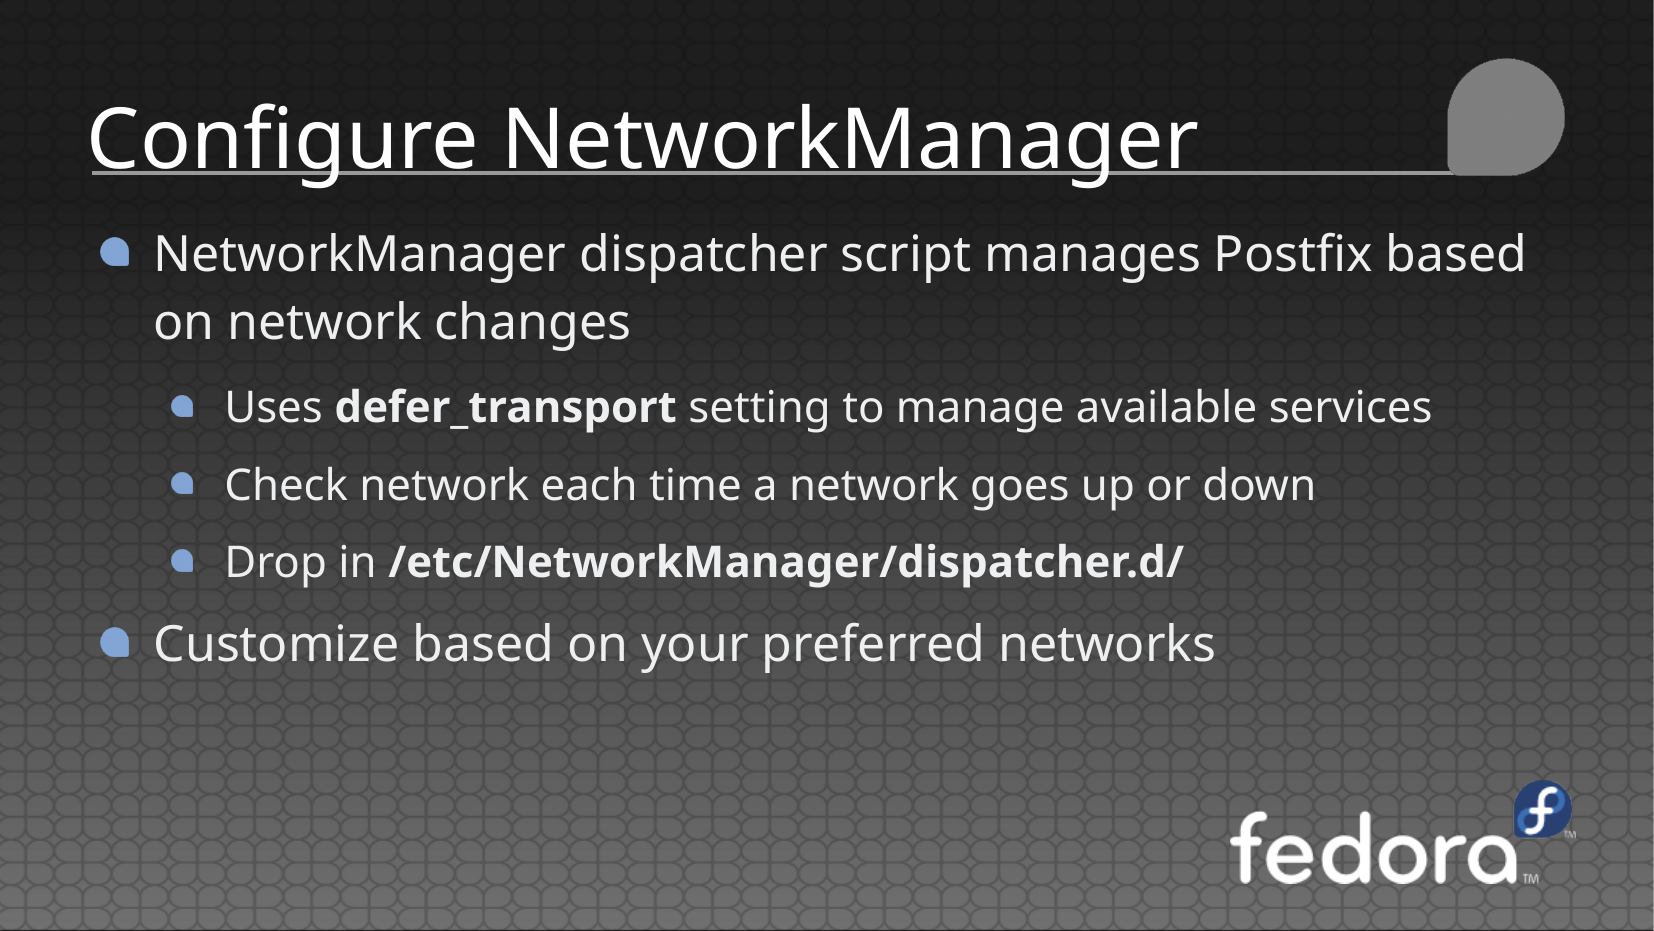

# Configure NetworkManager
NetworkManager dispatcher script manages Postfix based on network changes
Uses defer_transport setting to manage available services
Check network each time a network goes up or down
Drop in /etc/NetworkManager/dispatcher.d/
Customize based on your preferred networks